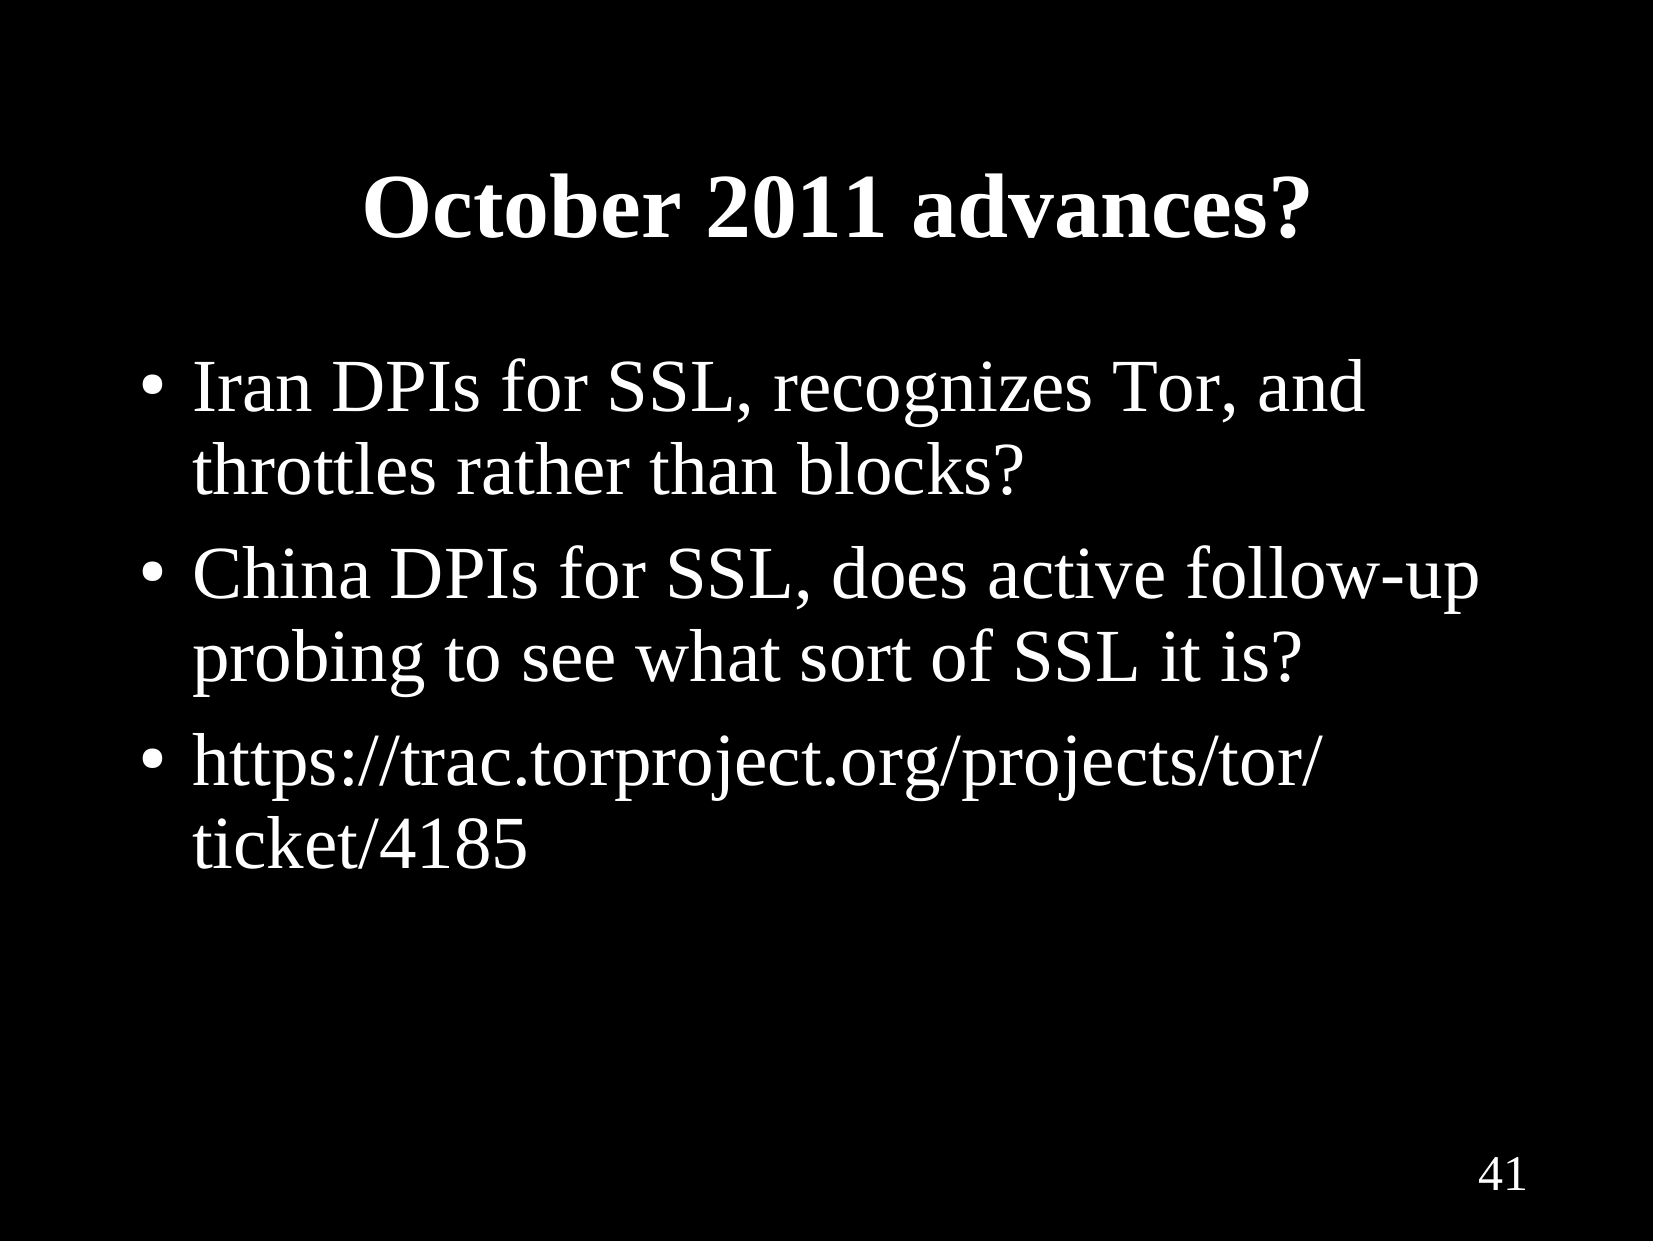

# October 2011 advances?
Iran DPIs for SSL, recognizes Tor, and throttles rather than blocks?
China DPIs for SSL, does active follow-up probing to see what sort of SSL it is?
https://trac.torproject.org/projects/tor/ticket/4185